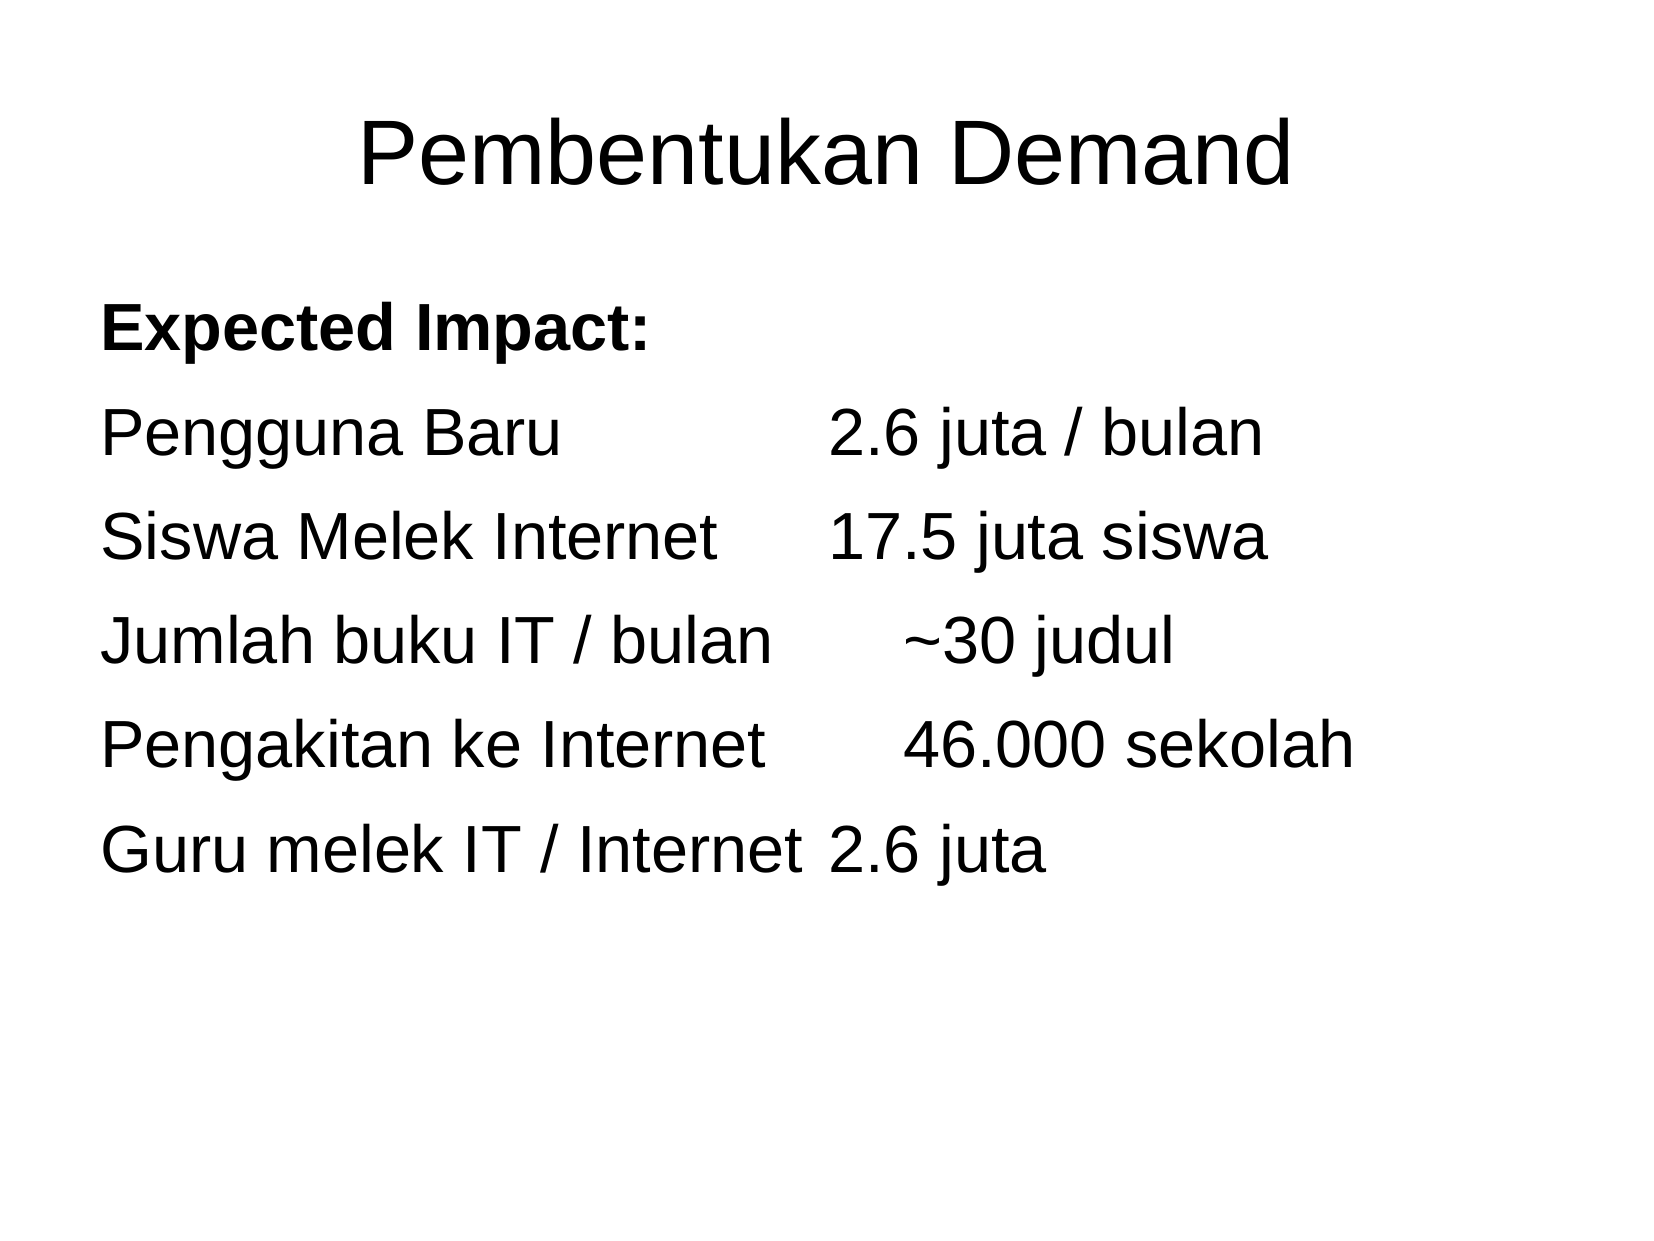

# Pembentukan Demand
Expected Impact:
Pengguna Baru				2.6 juta / bulan
Siswa Melek Internet		17.5 juta siswa
Jumlah buku IT / bulan		~30 judul
Pengakitan ke Internet		46.000 sekolah
Guru melek IT / Internet	2.6 juta